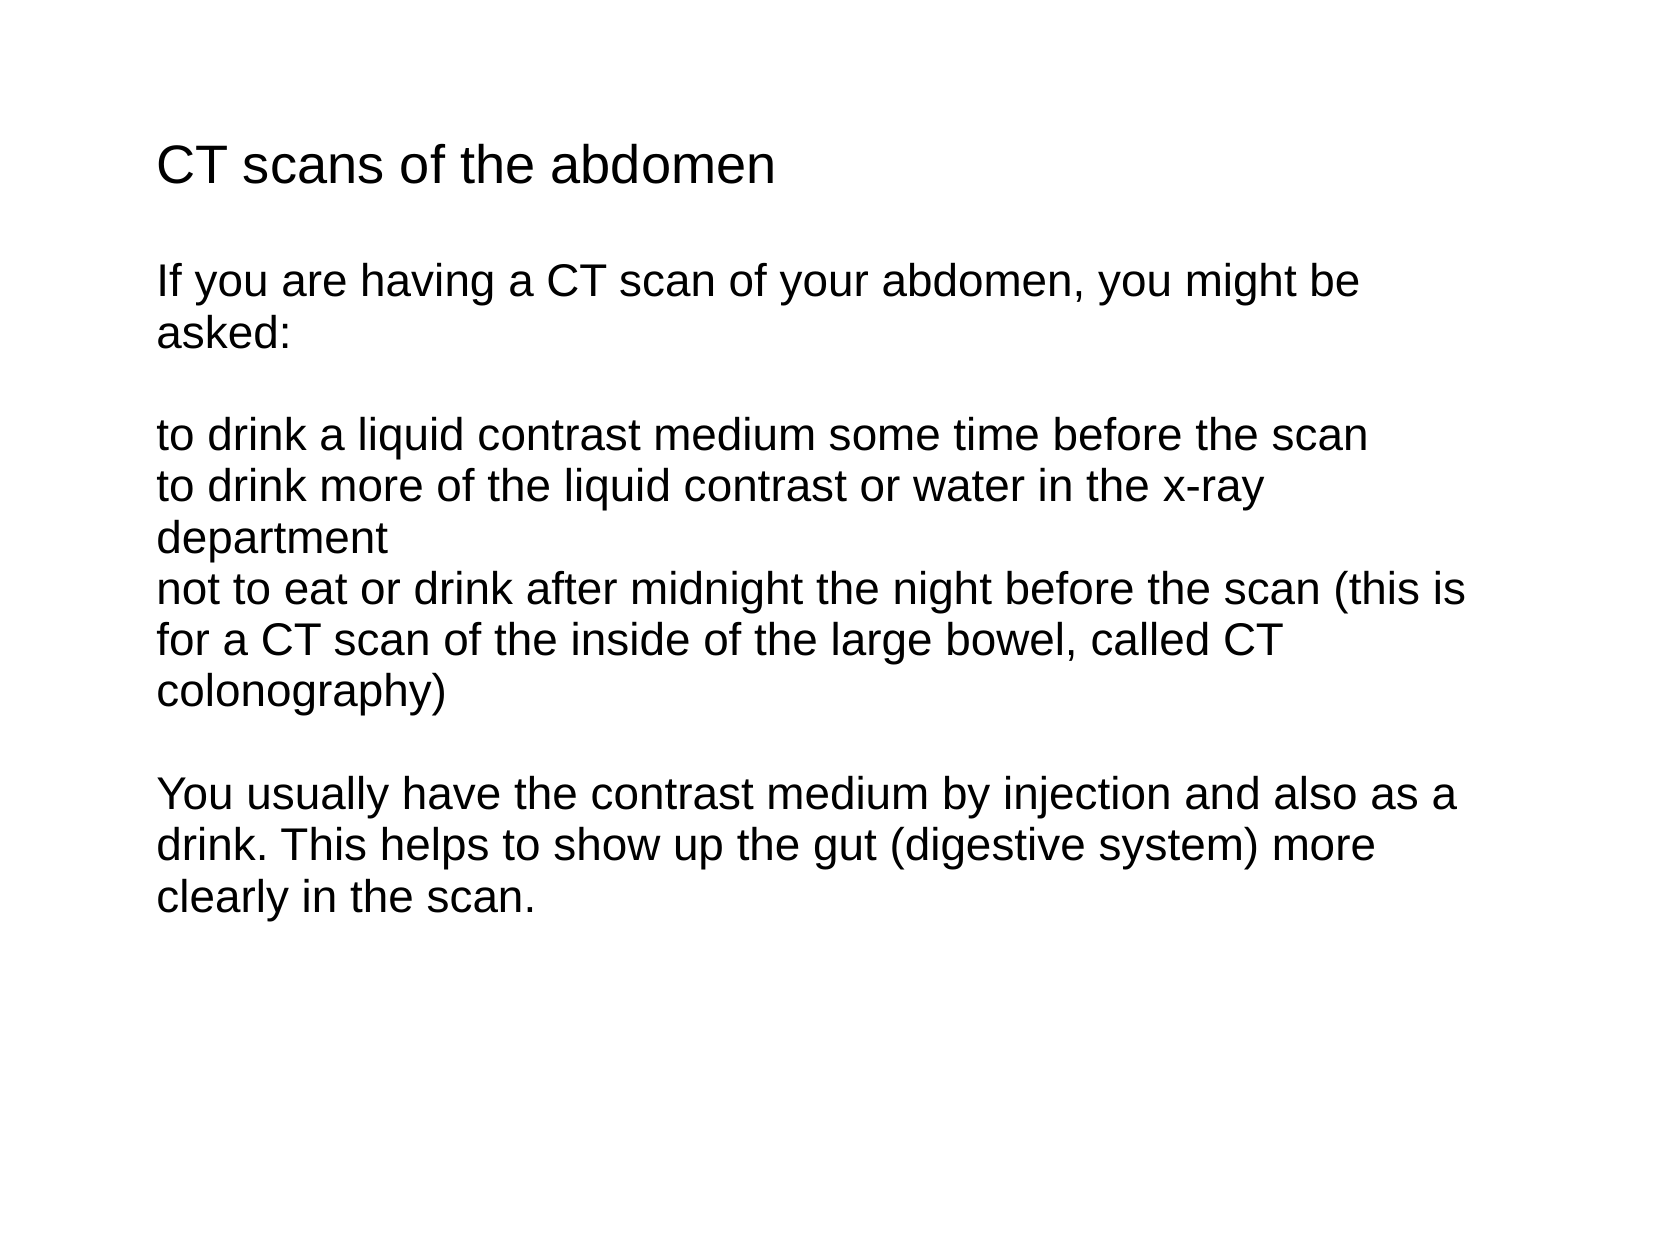

CT scans of the abdomen
If you are having a CT scan of your abdomen, you might be asked:
to drink a liquid contrast medium some time before the scan
to drink more of the liquid contrast or water in the x-ray department
not to eat or drink after midnight the night before the scan (this is for a CT scan of the inside of the large bowel, called CT colonography)
You usually have the contrast medium by injection and also as a drink. This helps to show up the gut (digestive system) more clearly in the scan.